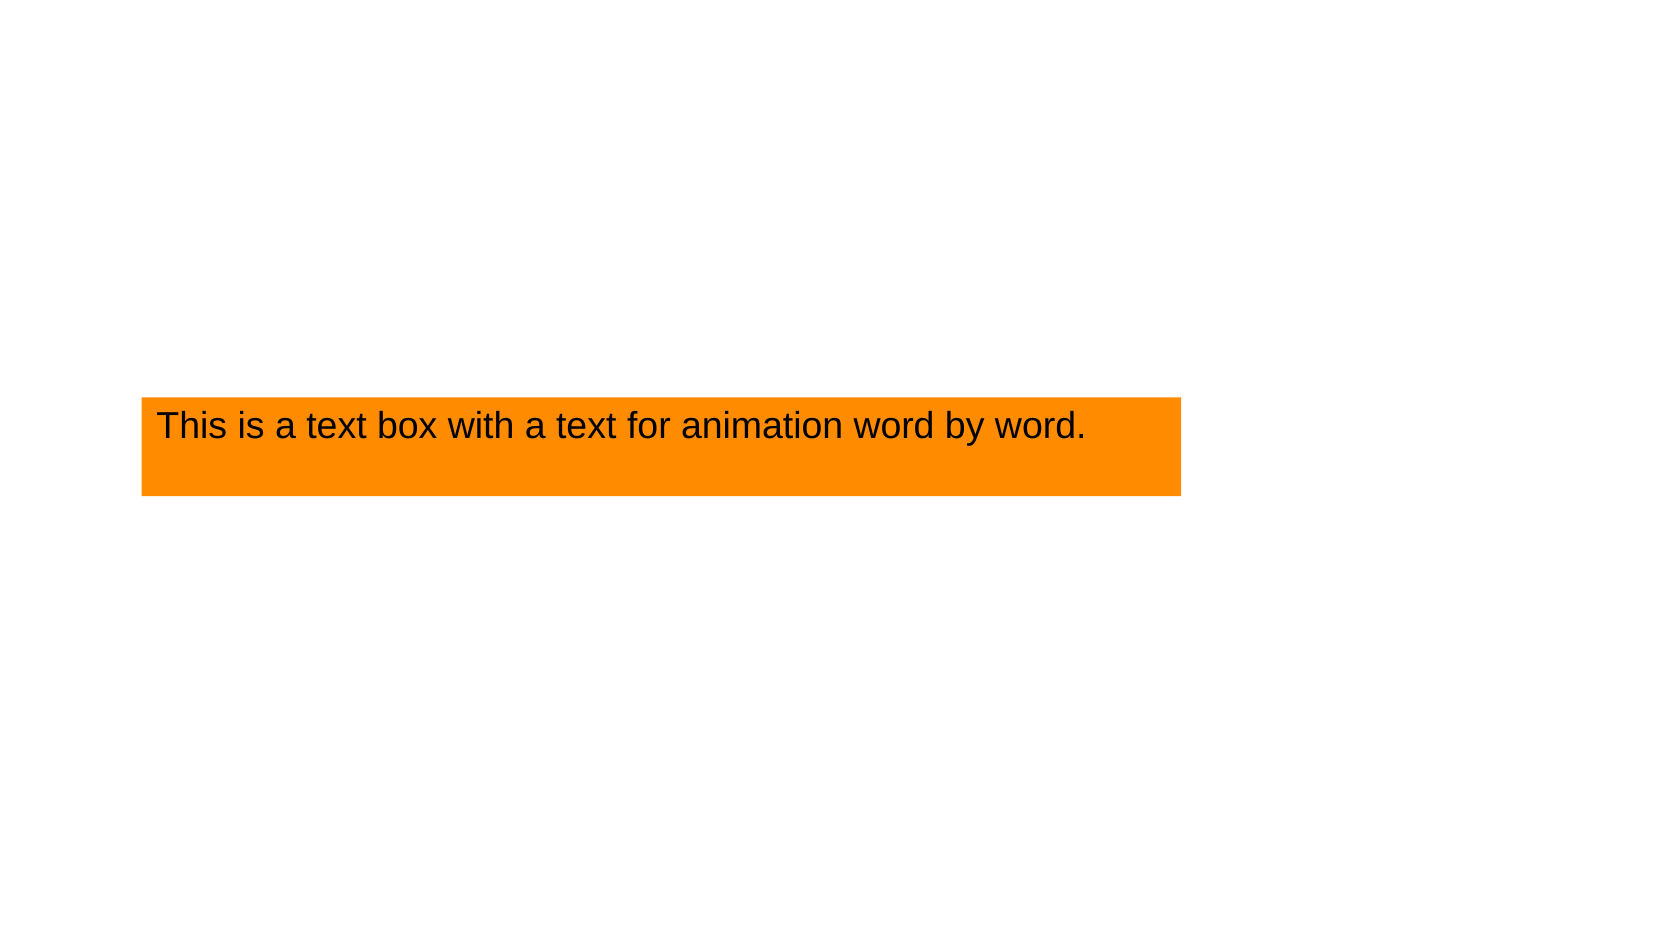

This is a text box with a text for animation word by word.